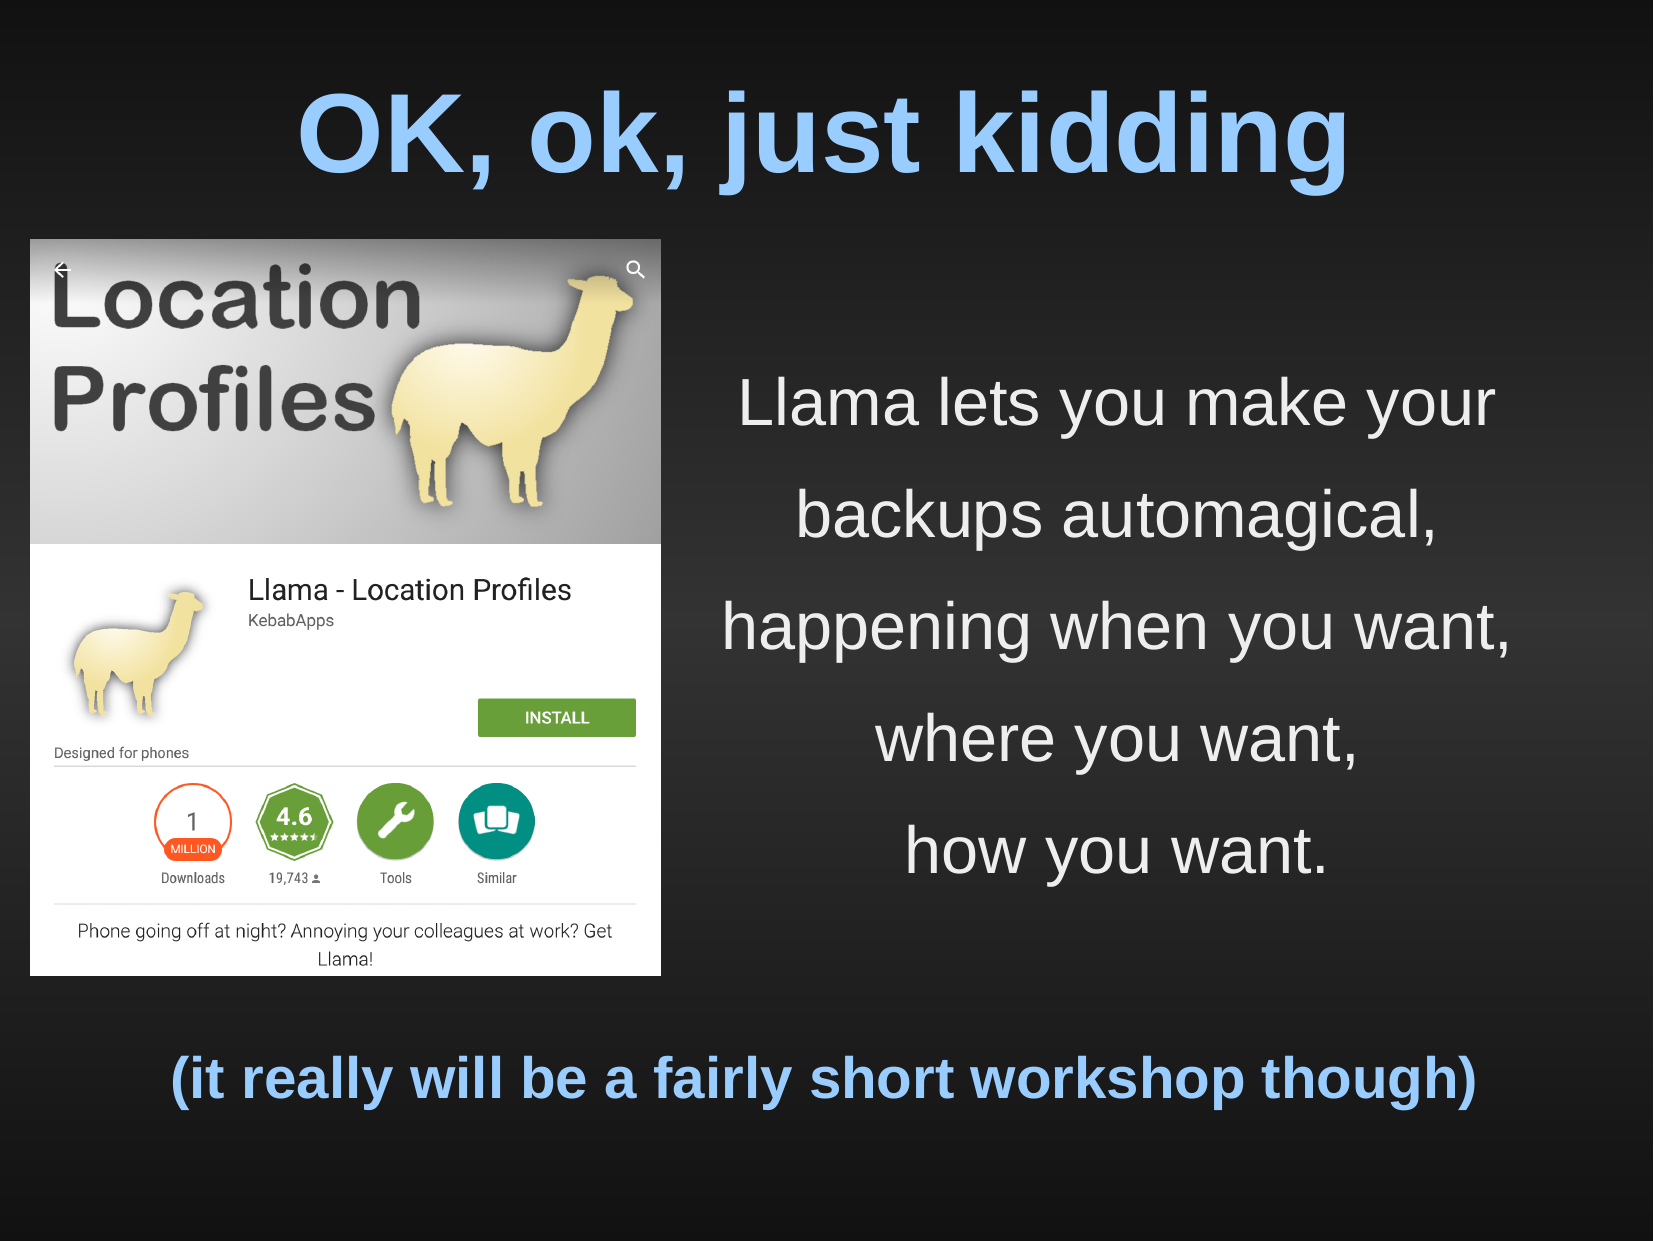

# OK, ok, just kidding
Llama lets you make your
backups automagical,
happening when you want,
where you want,
how you want.
(it really will be a fairly short workshop though)